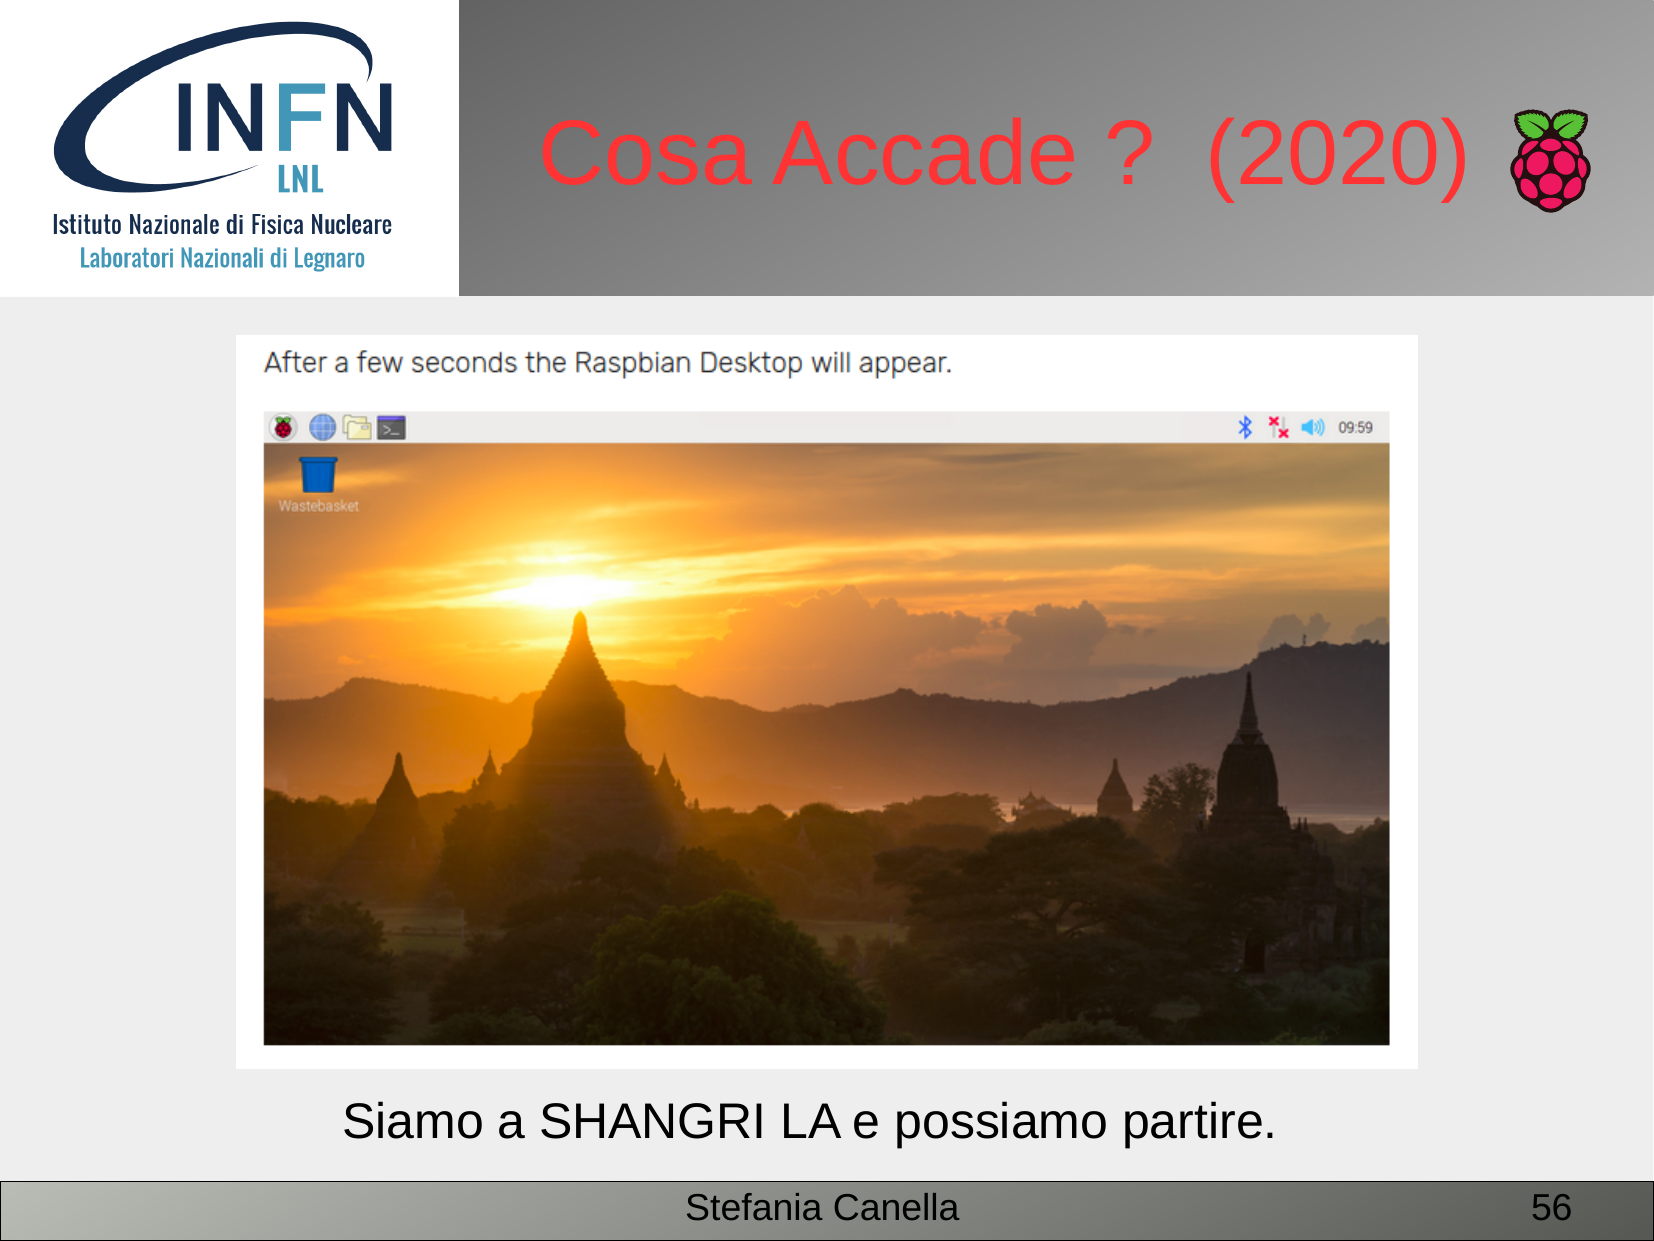

# Cosa Accade ? (2020)
Siamo a SHANGRI LA e possiamo partire.
Stefania Canella